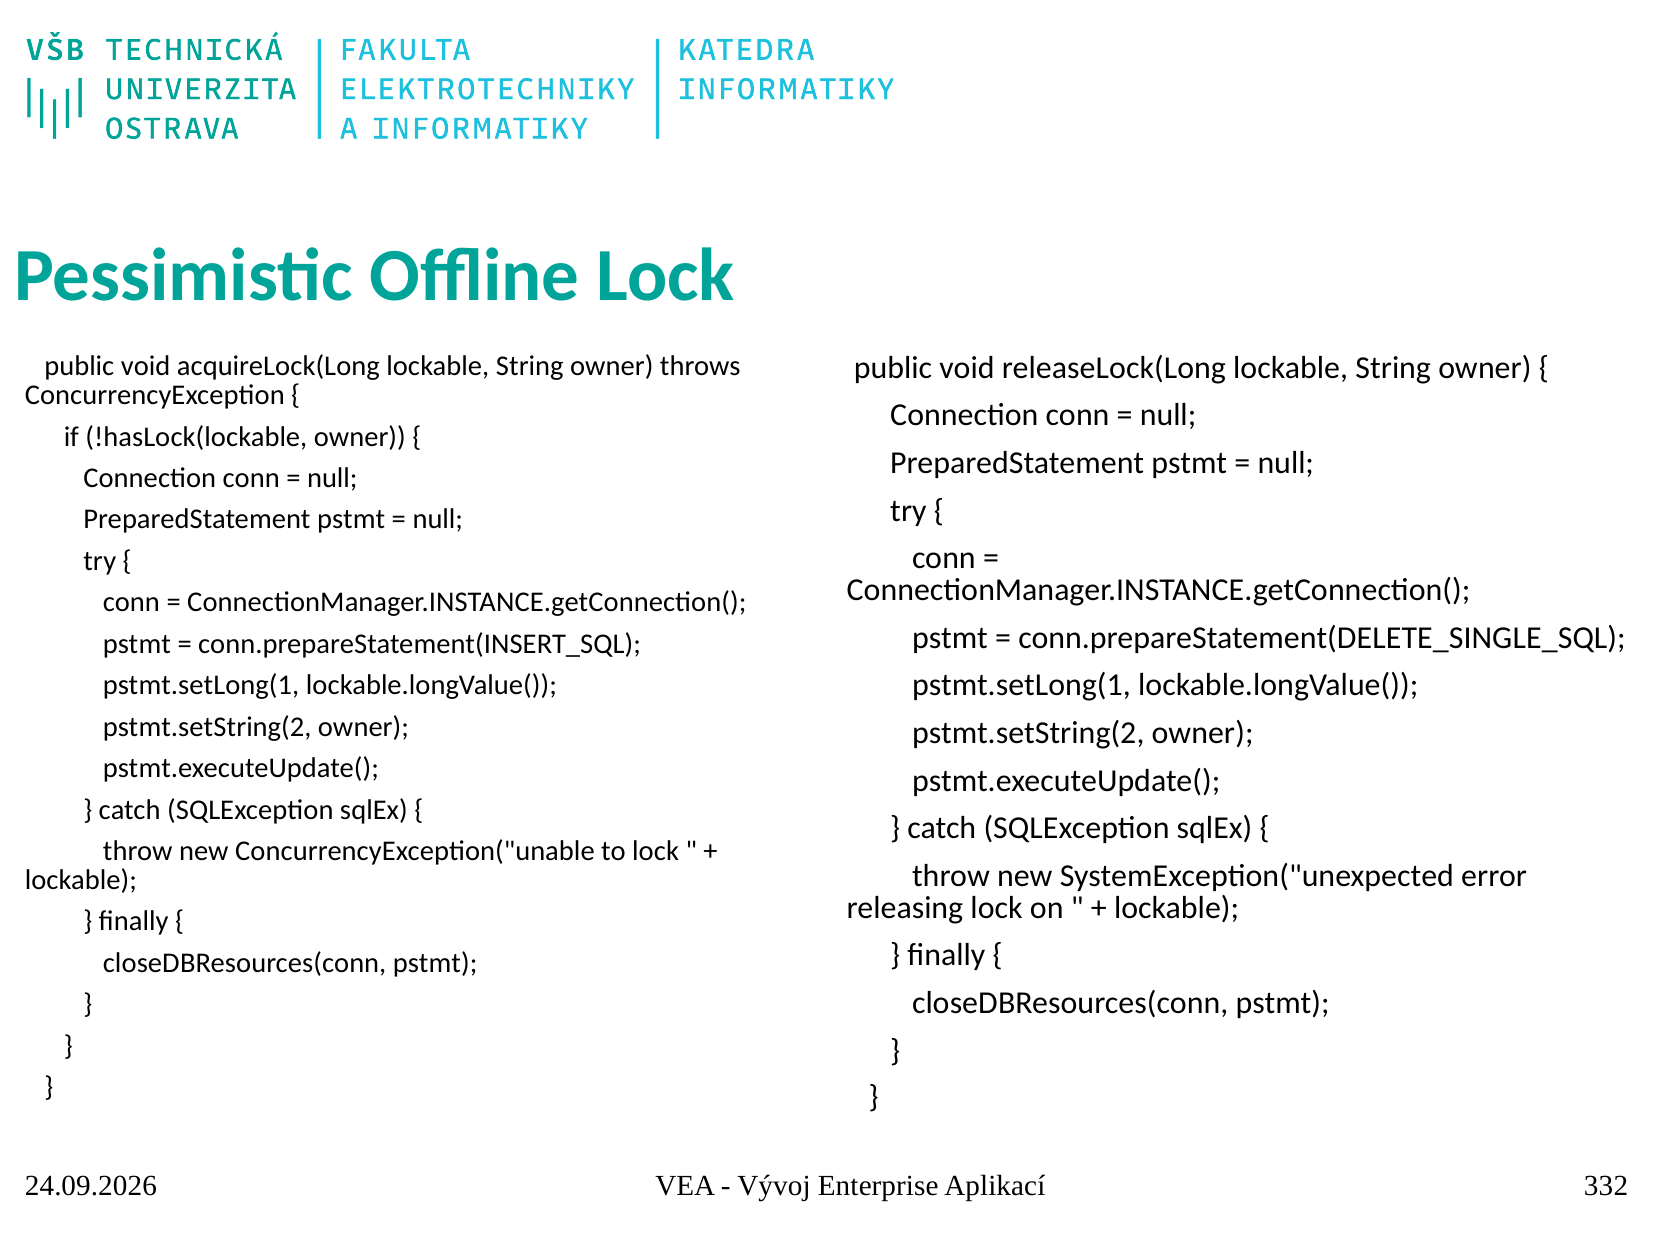

Pessimistic Offline Lock
# public void acquireLock(Long lockable, String owner) throws ConcurrencyException {
 if (!hasLock(lockable, owner)) {
 Connection conn = null;
 PreparedStatement pstmt = null;
 try {
 conn = ConnectionManager.INSTANCE.getConnection();
 pstmt = conn.prepareStatement(INSERT_SQL);
 pstmt.setLong(1, lockable.longValue());
 pstmt.setString(2, owner);
 pstmt.executeUpdate();
 } catch (SQLException sqlEx) {
 throw new ConcurrencyException("unable to lock " + lockable);
 } finally {
 closeDBResources(conn, pstmt);
 }
 }
 }
 public void releaseLock(Long lockable, String owner) {
 Connection conn = null;
 PreparedStatement pstmt = null;
 try {
 conn = ConnectionManager.INSTANCE.getConnection();
 pstmt = conn.prepareStatement(DELETE_SINGLE_SQL);
 pstmt.setLong(1, lockable.longValue());
 pstmt.setString(2, owner);
 pstmt.executeUpdate();
 } catch (SQLException sqlEx) {
 throw new SystemException("unexpected error releasing lock on " + lockable);
 } finally {
 closeDBResources(conn, pstmt);
 }
 }
VEA - Vývoj Enterprise Aplikací
332